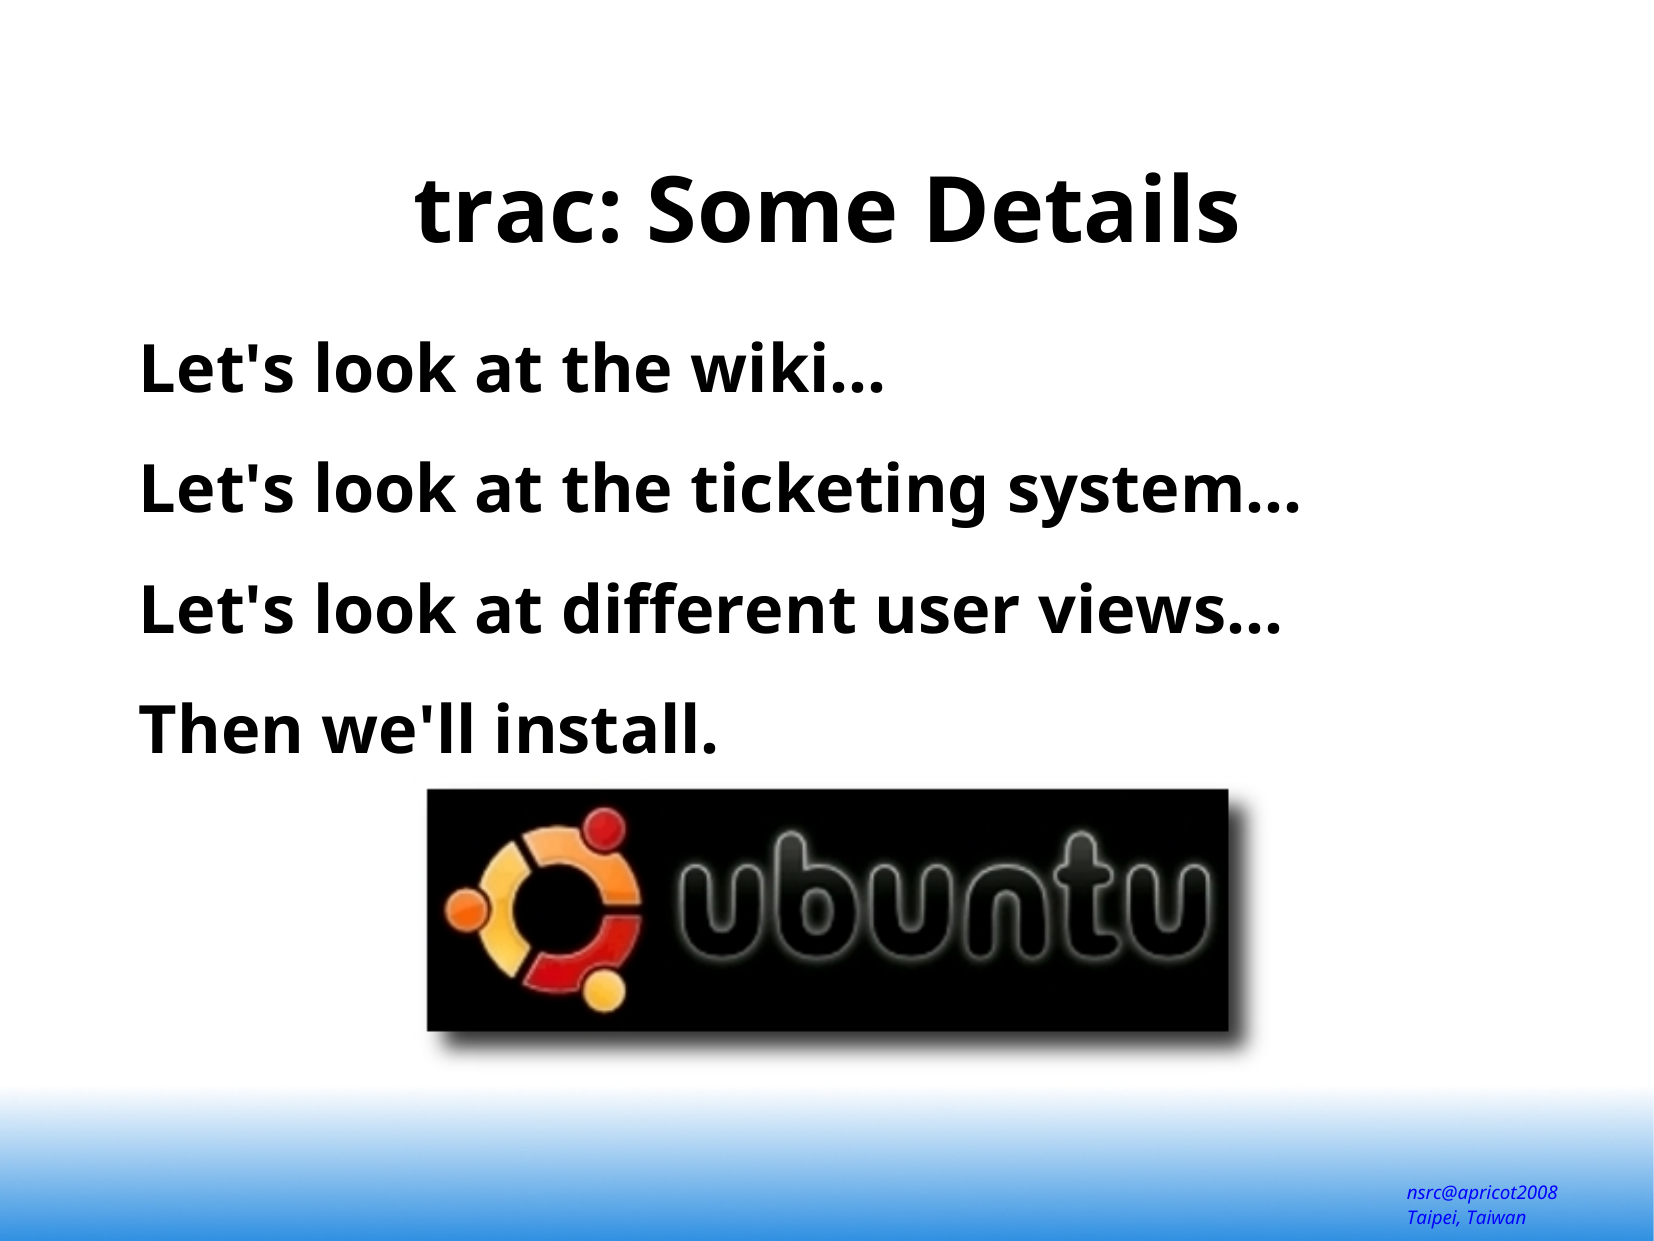

# trac: Some Details
Let's look at the wiki...
Let's look at the ticketing system...
Let's look at different user views...
Then we'll install.